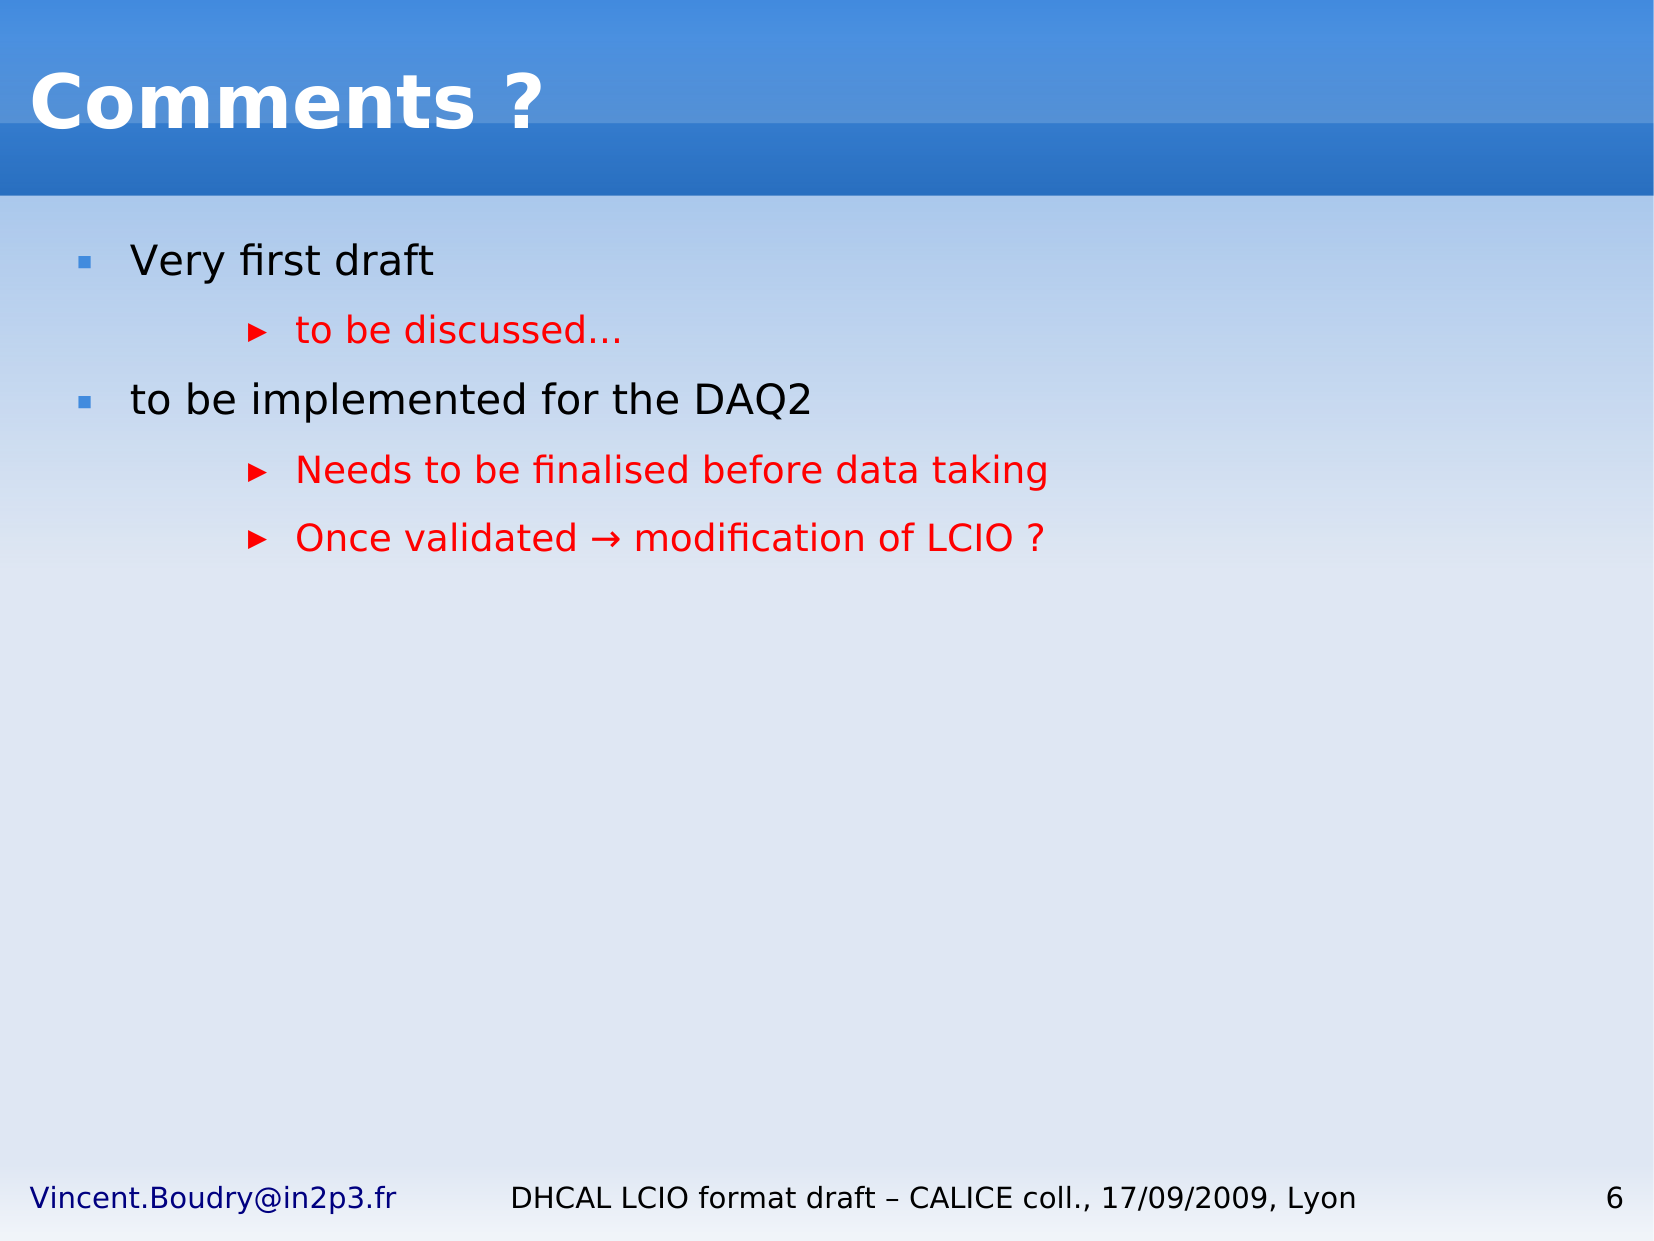

# Comments ?
Very first draft
to be discussed...
to be implemented for the DAQ2
Needs to be finalised before data taking
Once validated → modification of LCIO ?
V. Boudry
DHCAL LCIO format draft – CALICE coll., 17/09/2009, Lyon
6